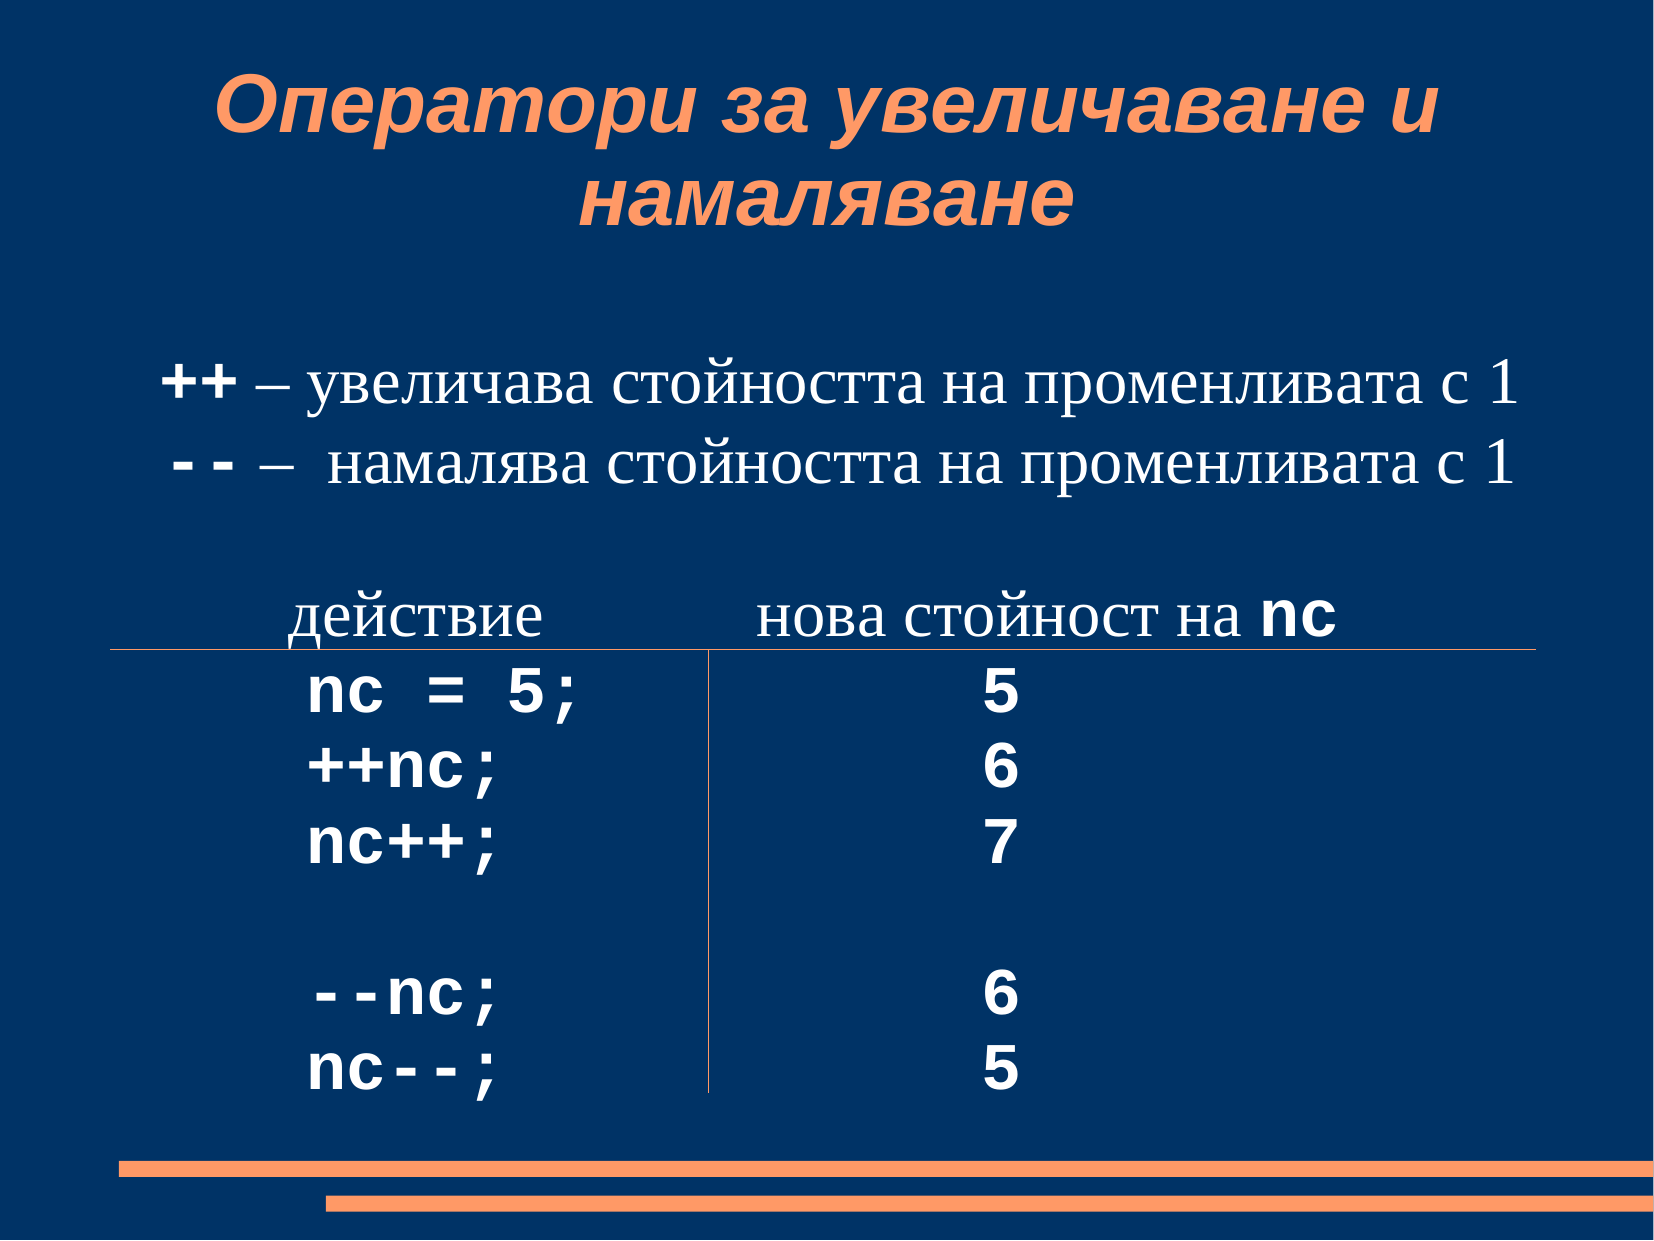

# Оператори за увеличаване и намаляване
++ – увеличава стойността на променливата с 1
-- – намалява стойността на променливата с 1
 действие			нова стойност на nc
		nc = 5;						5
		++nc;							6
		nc++;							7
		--nc;							6
		nc--;							5